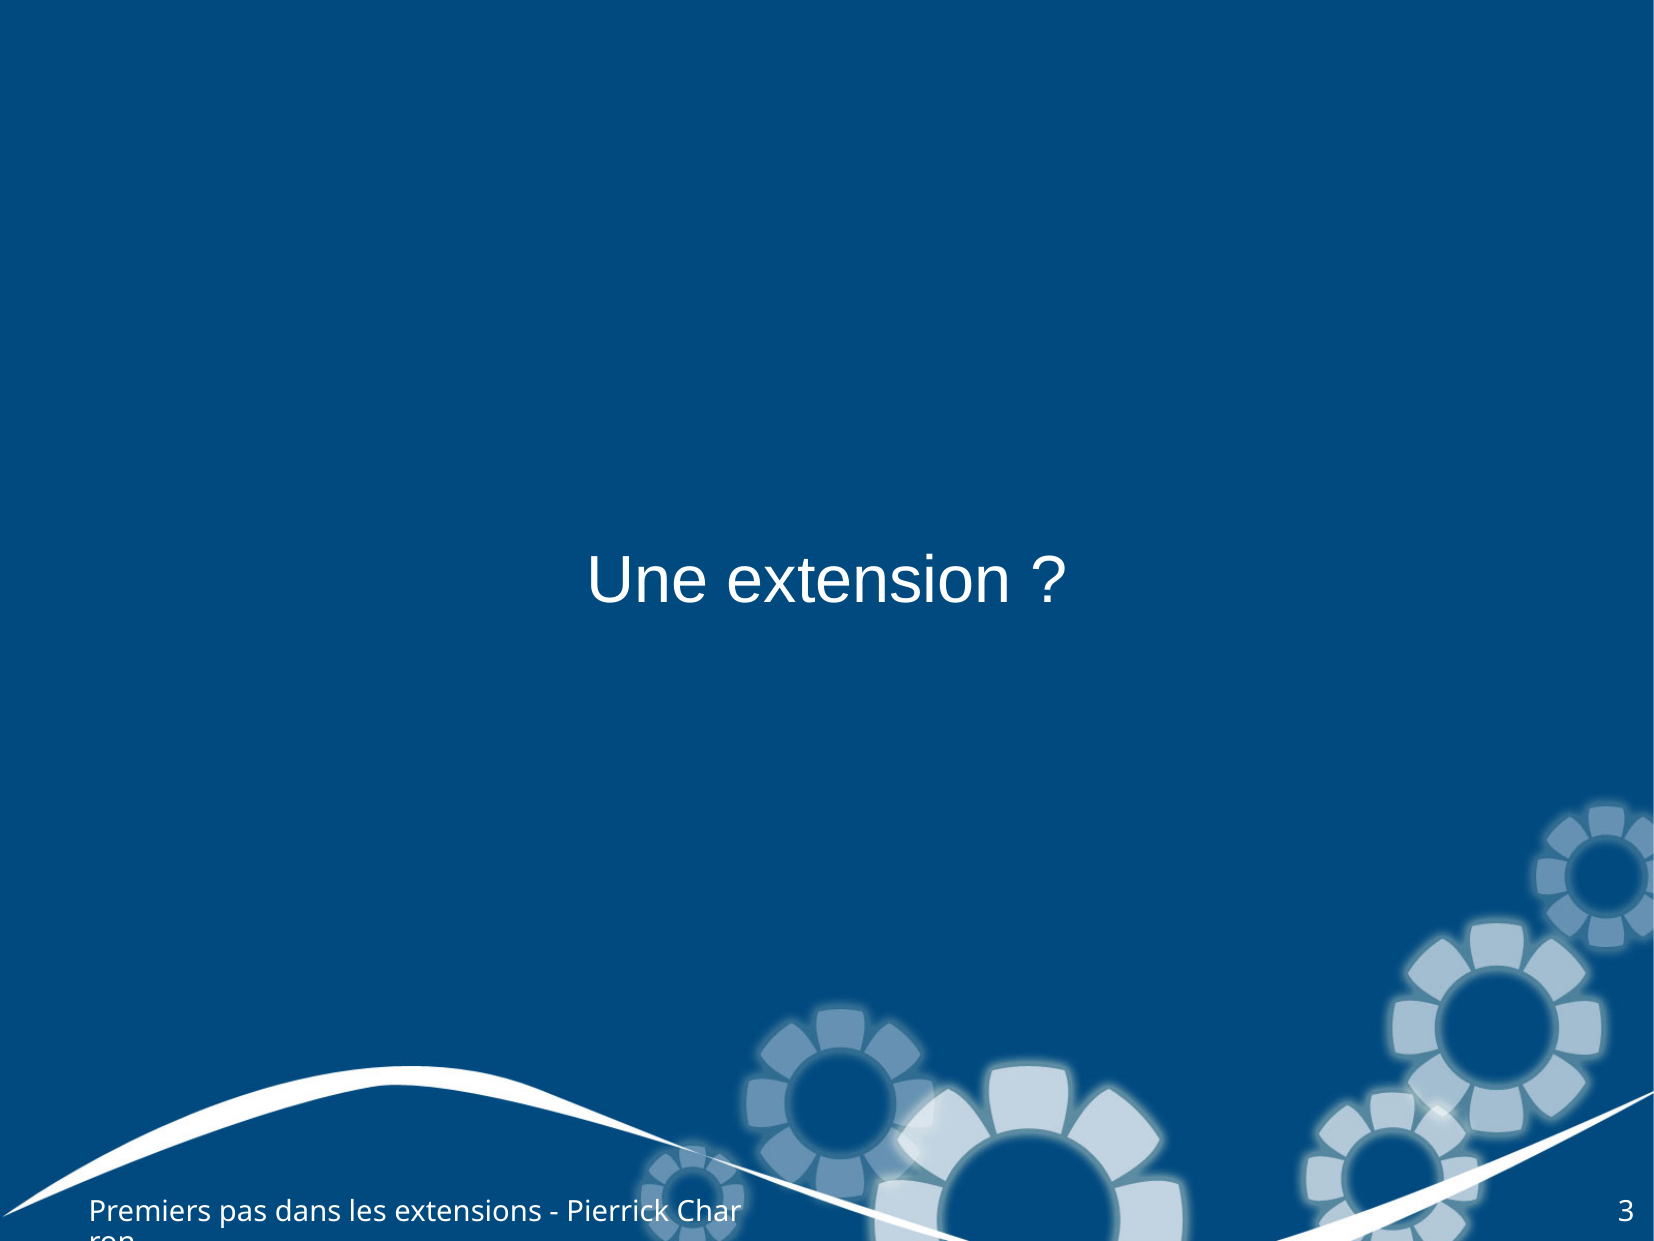

# Une extension ?
Premiers pas dans les extensions - Pierrick Charron
3